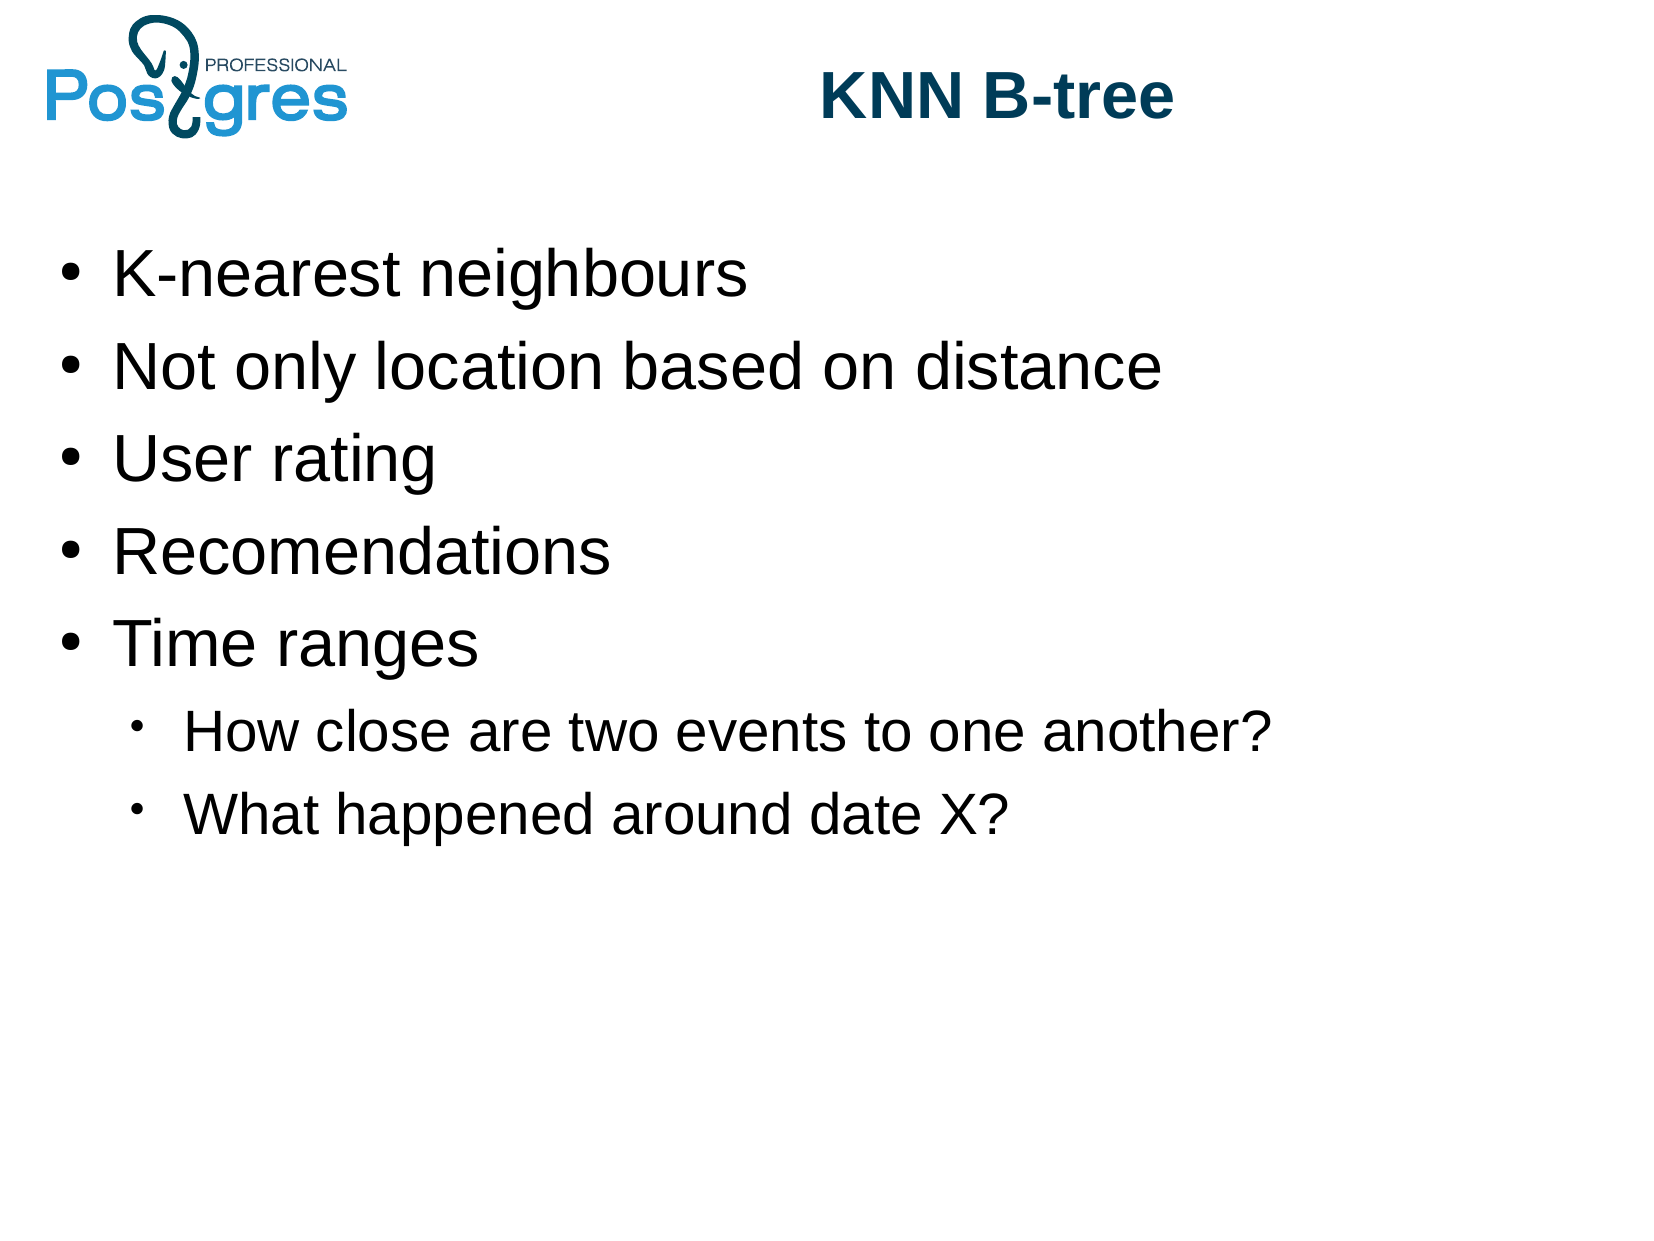

# KNN B-tree
K-nearest neighbours
Not only location based on distance
User rating
Recomendations
Time ranges
How close are two events to one another?
What happened around date X?